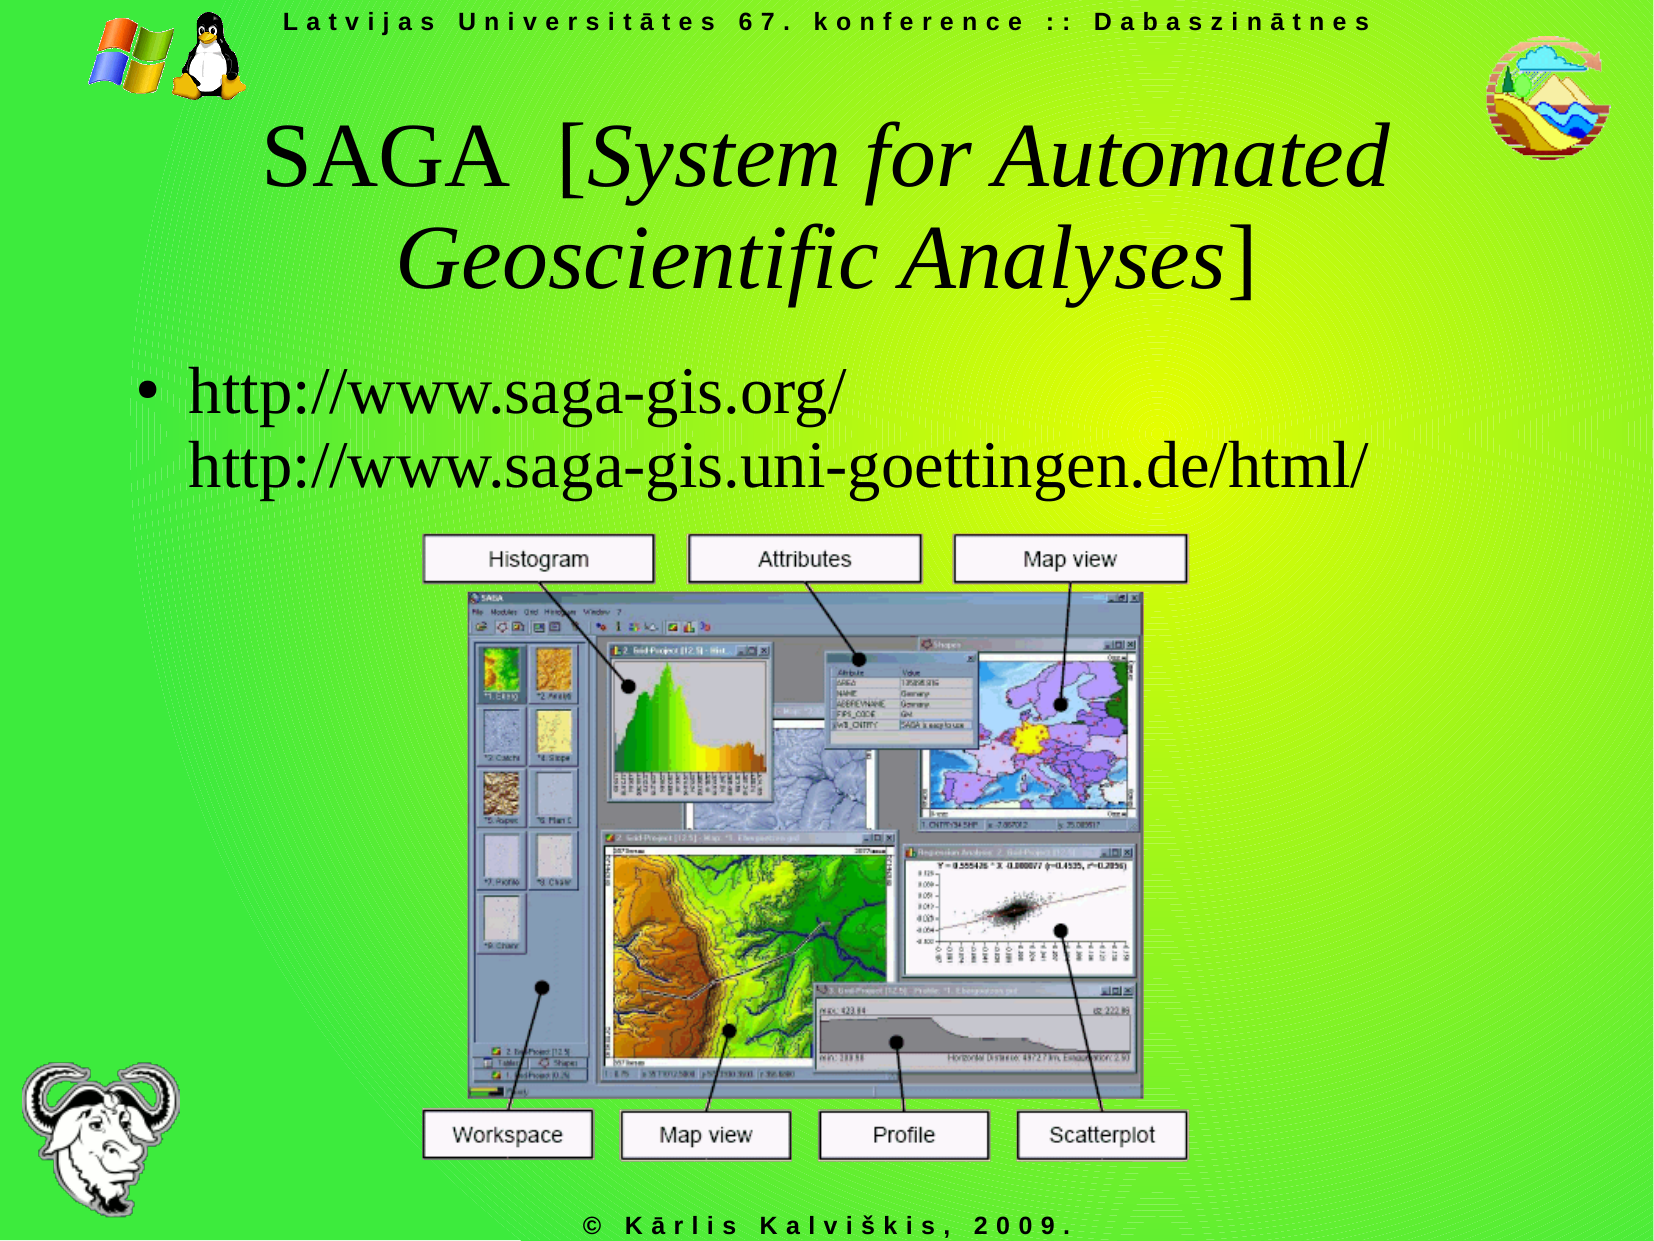

# SAGA	[System for Automated Geoscientific Analyses]
http://www.saga-gis.org/
http://www.saga-gis.uni-goettingen.de/html/